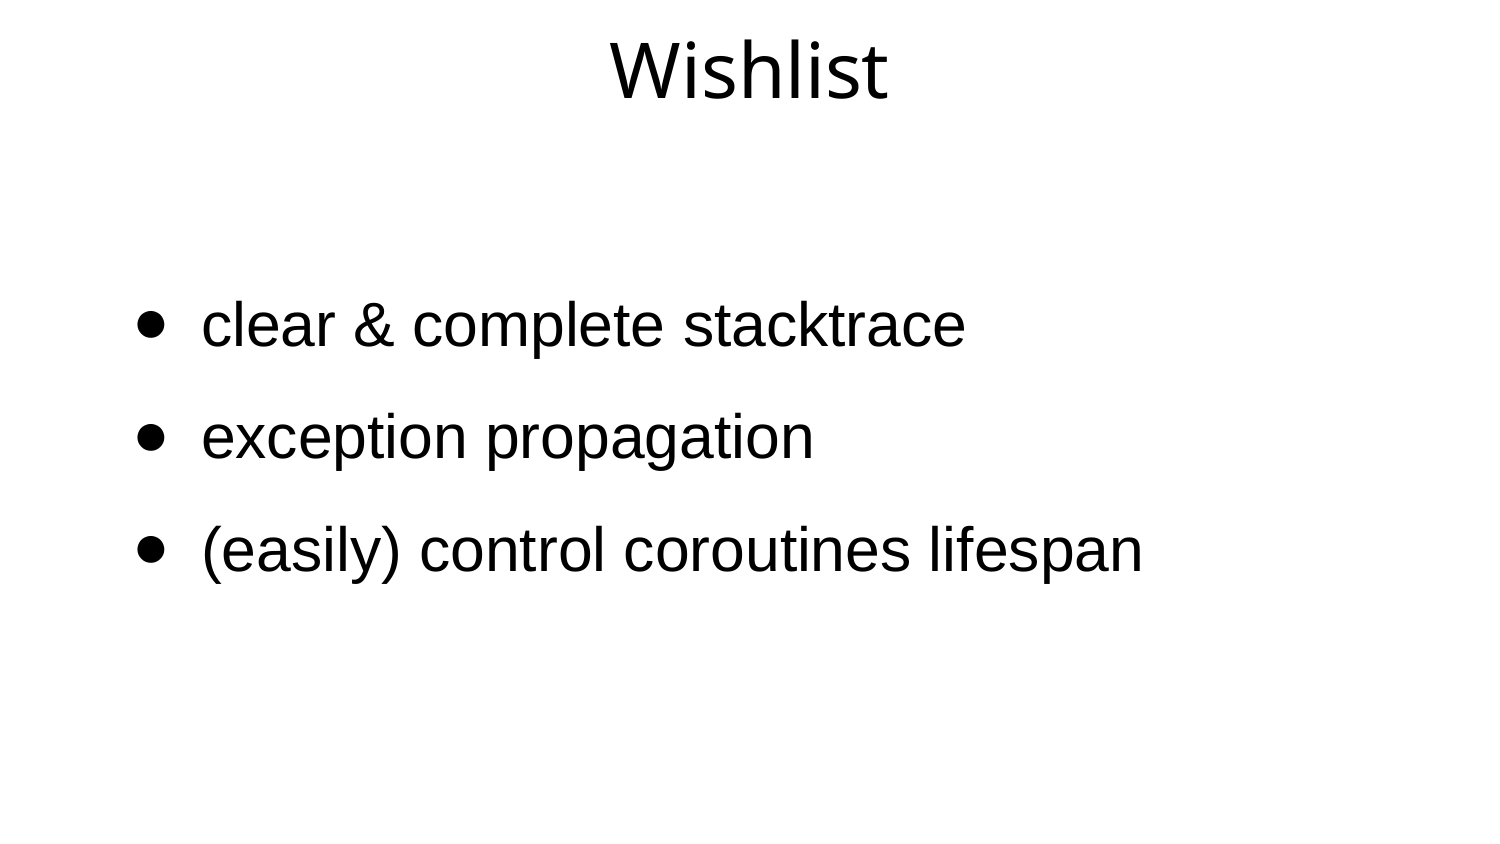

Wishlist
clear & complete stacktrace
exception propagation
(easily) control coroutines lifespan